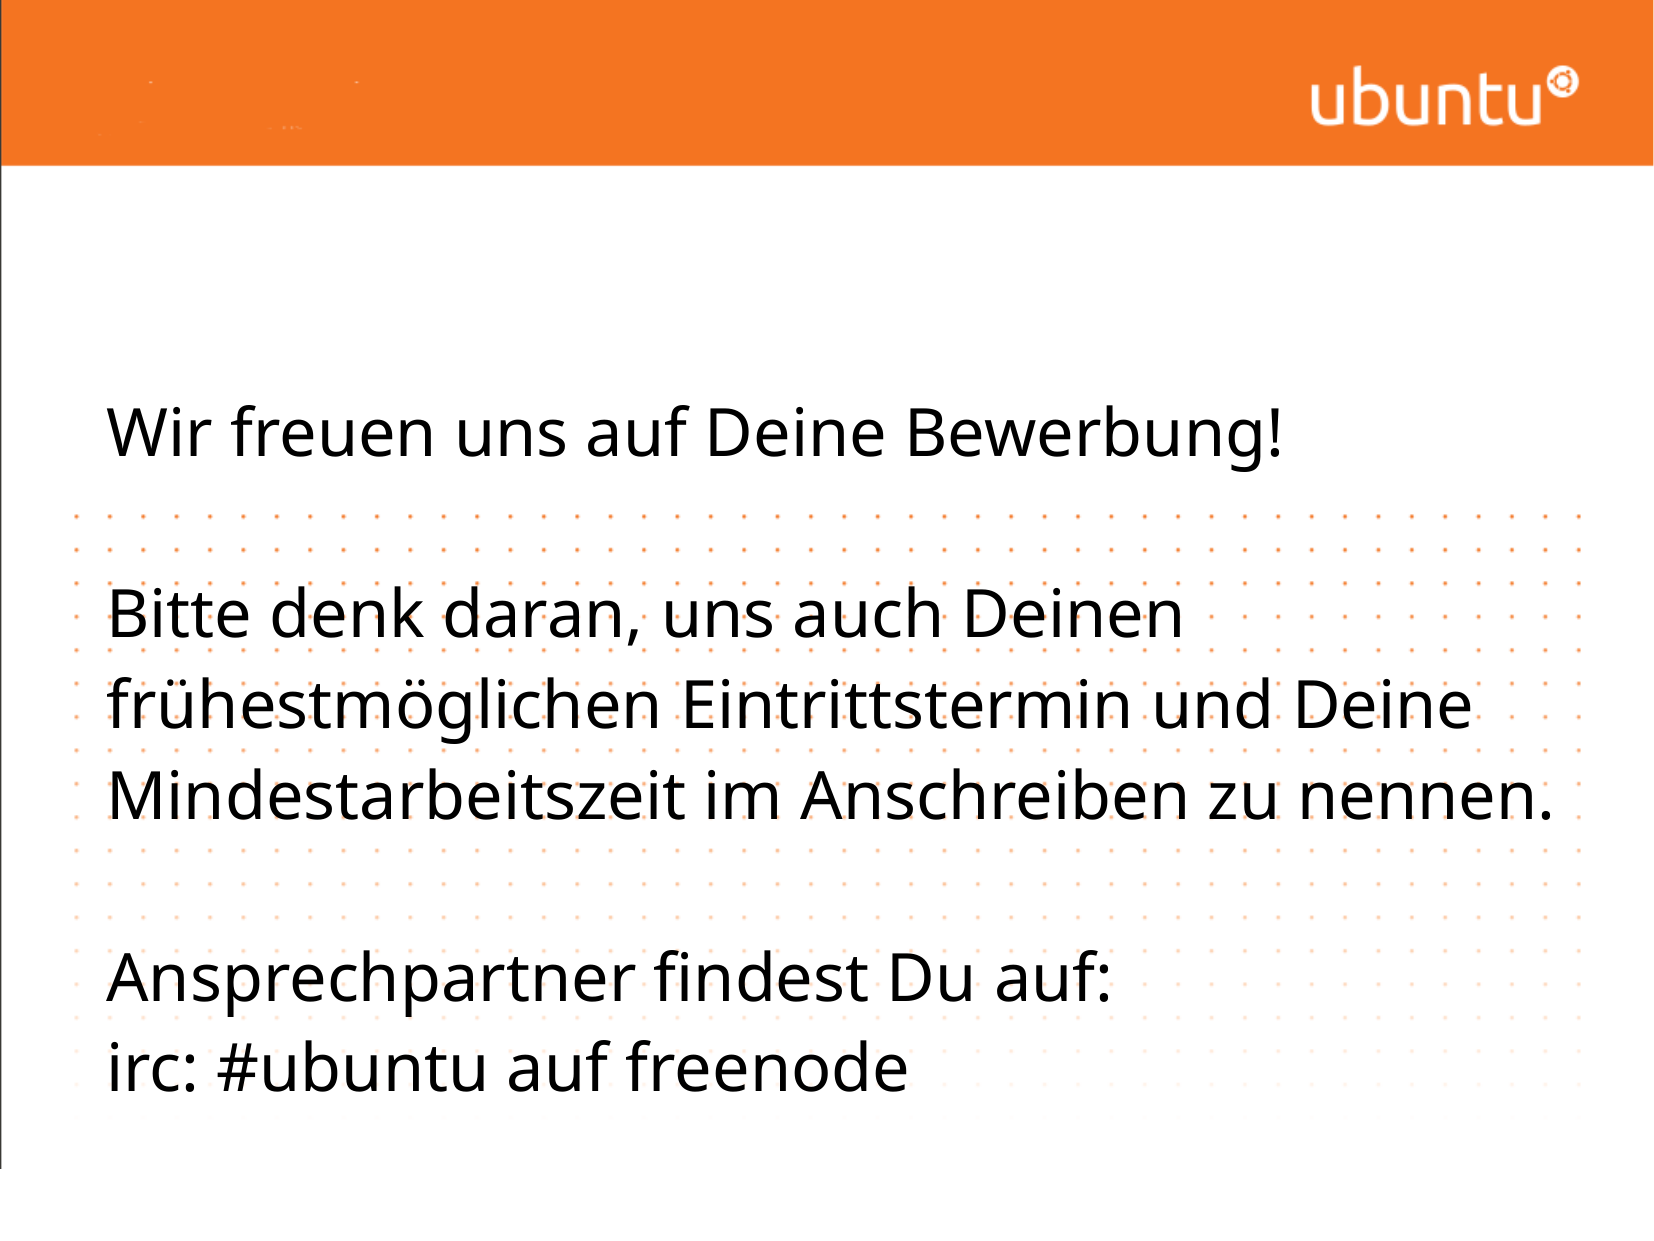

# Wir freuen uns auf Deine Bewerbung!
Bitte denk daran, uns auch Deinen frühestmöglichen Eintrittstermin und Deine Mindestarbeitszeit im Anschreiben zu nennen.
Ansprechpartner findest Du auf:
irc: #ubuntu auf freenode